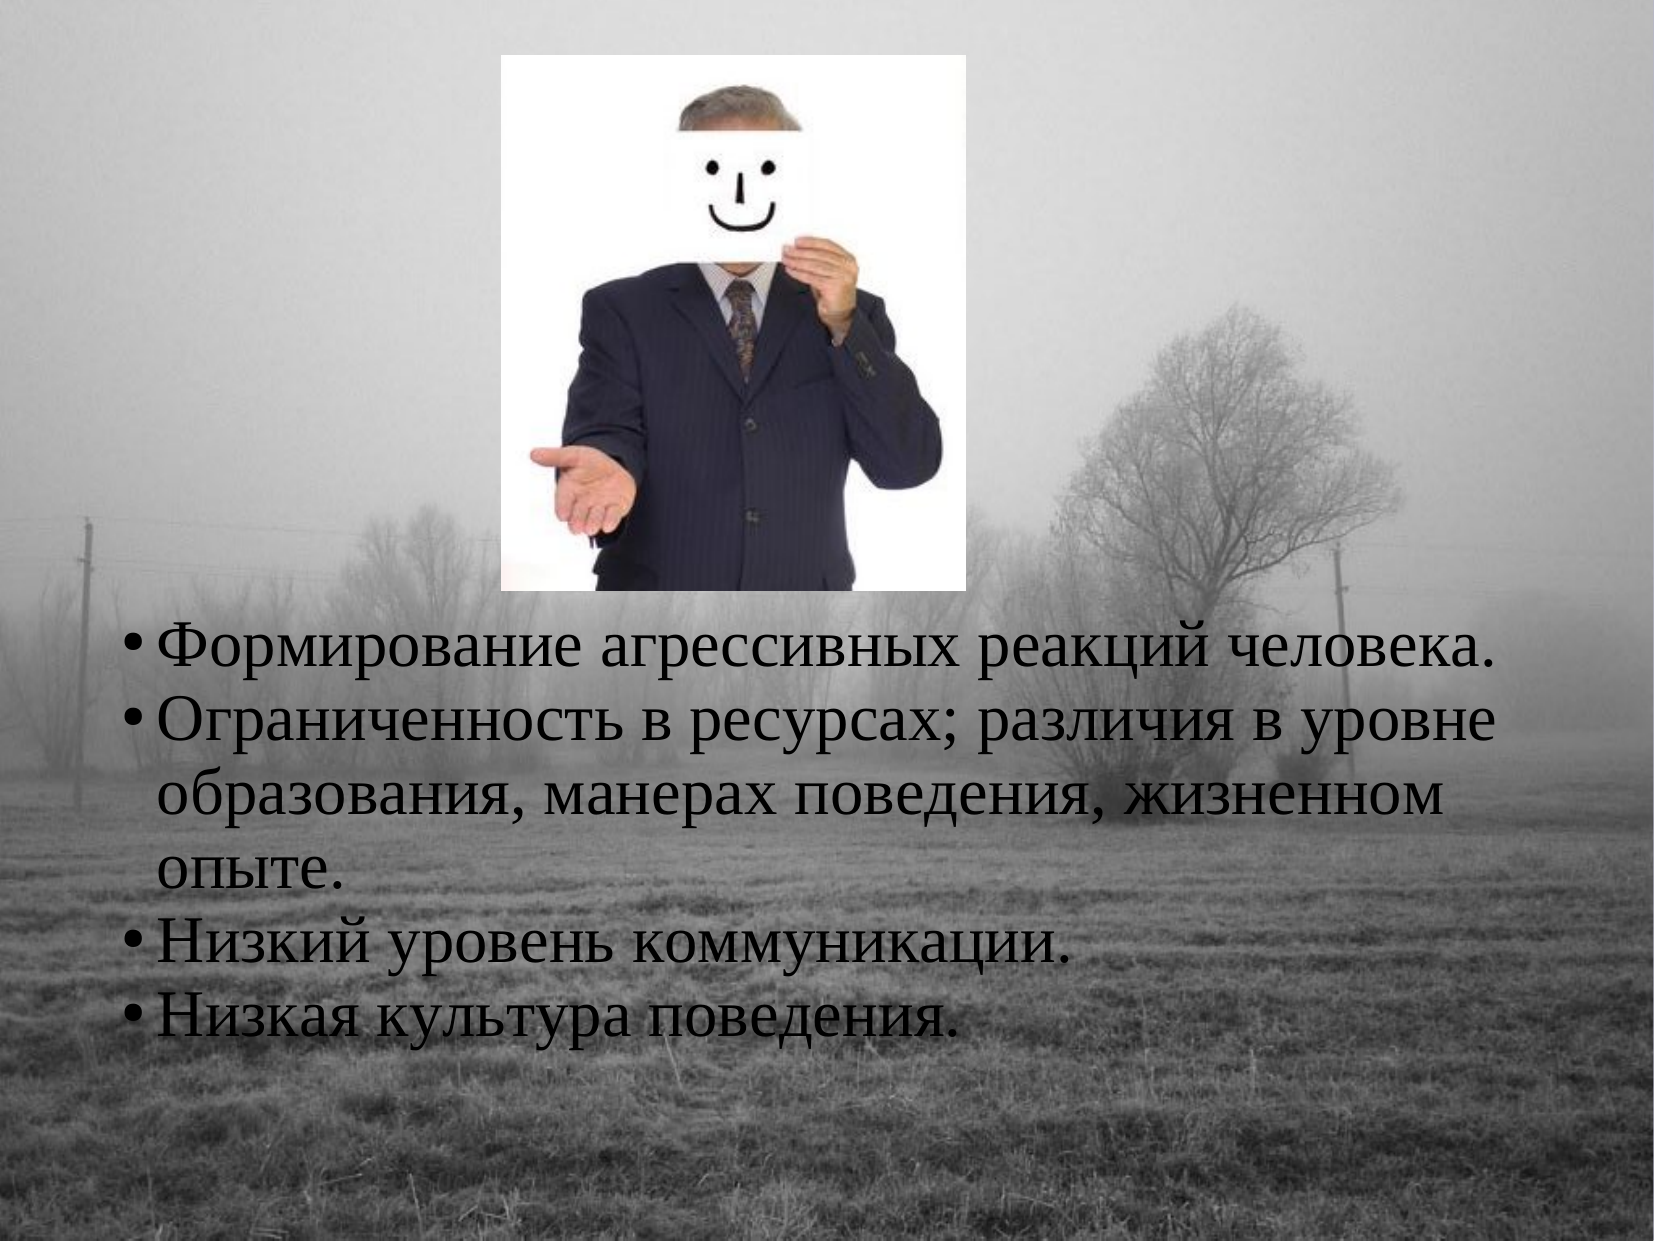

# Формирование агрессивных реакций человека.
Ограниченность в ресурсах; различия в уровне образования, манерах поведения, жизненном опыте.
Низкий уровень коммуникации.
Низкая культура поведения.